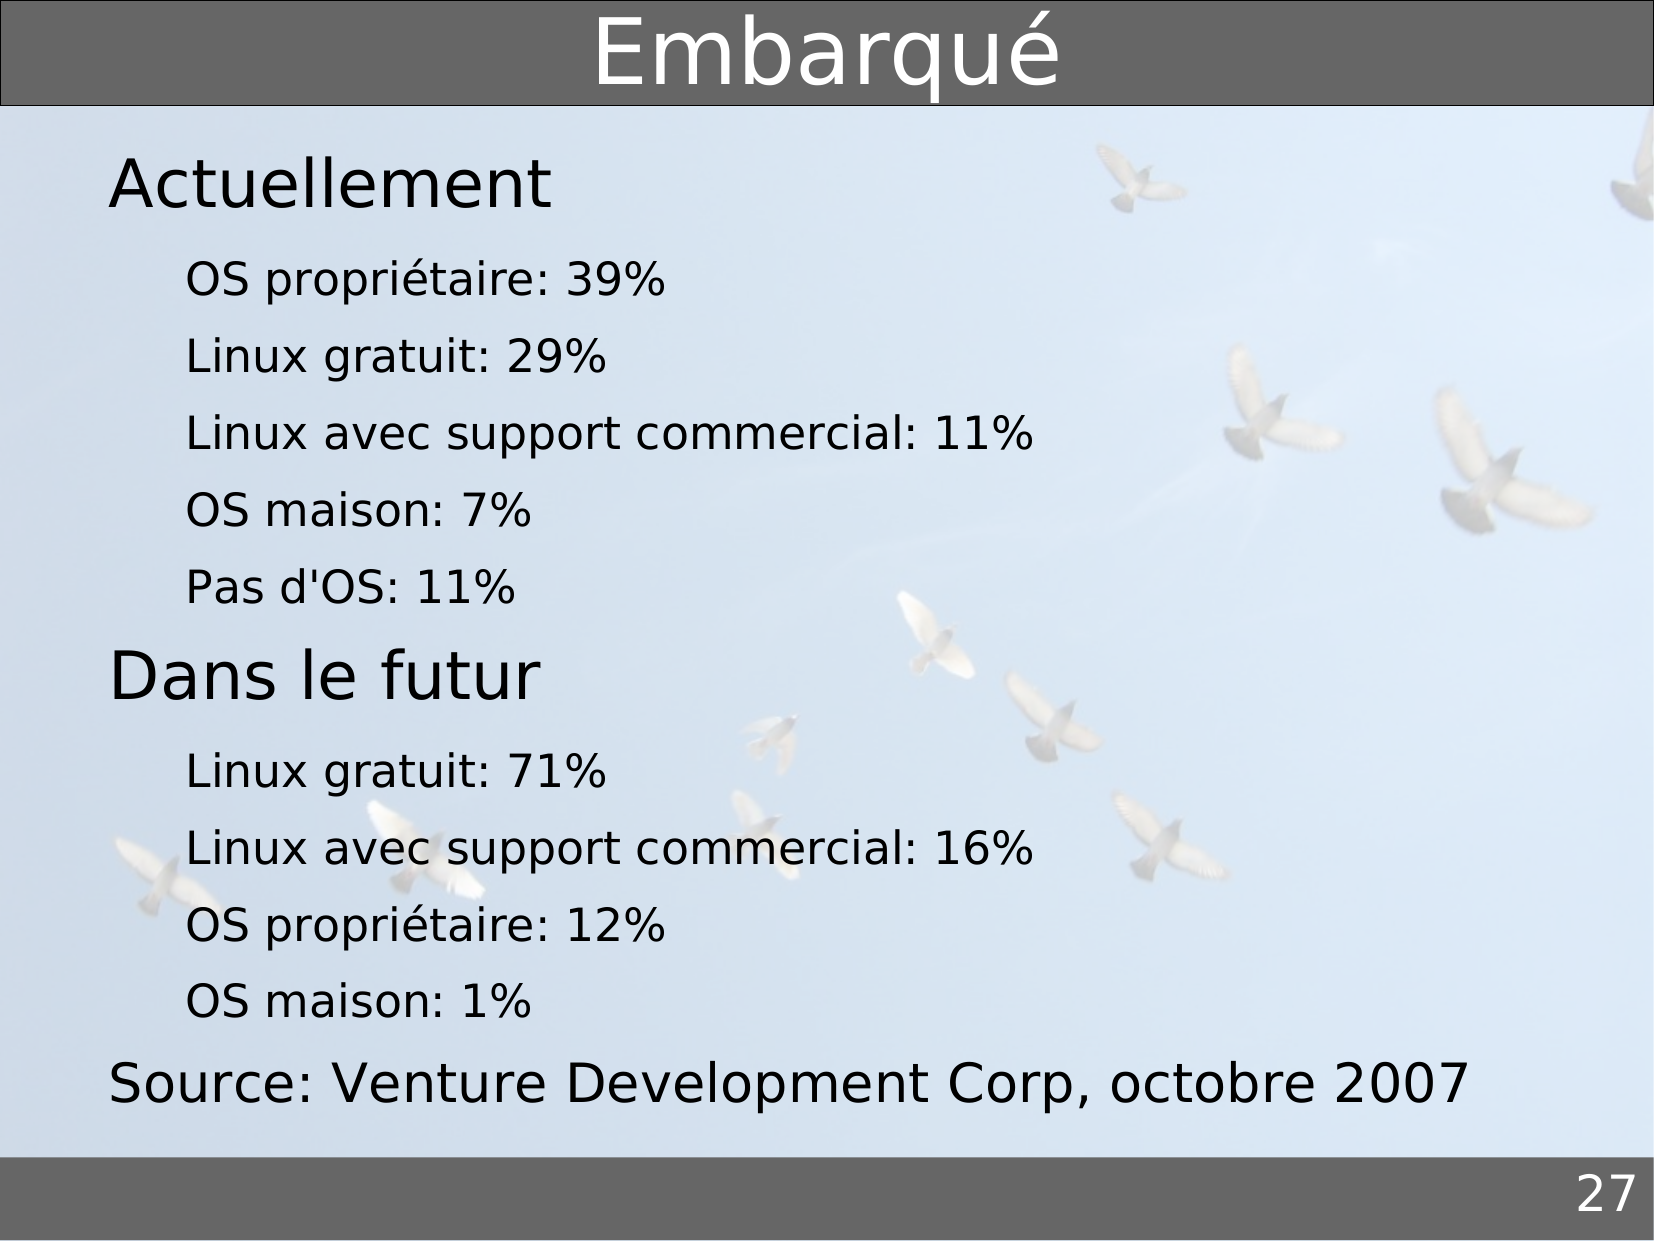

# Embarqué
Actuellement
OS propriétaire: 39%
Linux gratuit: 29%
Linux avec support commercial: 11%
OS maison: 7%
Pas d'OS: 11%
Dans le futur
Linux gratuit: 71%
Linux avec support commercial: 16%
OS propriétaire: 12%
OS maison: 1%
Source: Venture Development Corp, octobre 2007